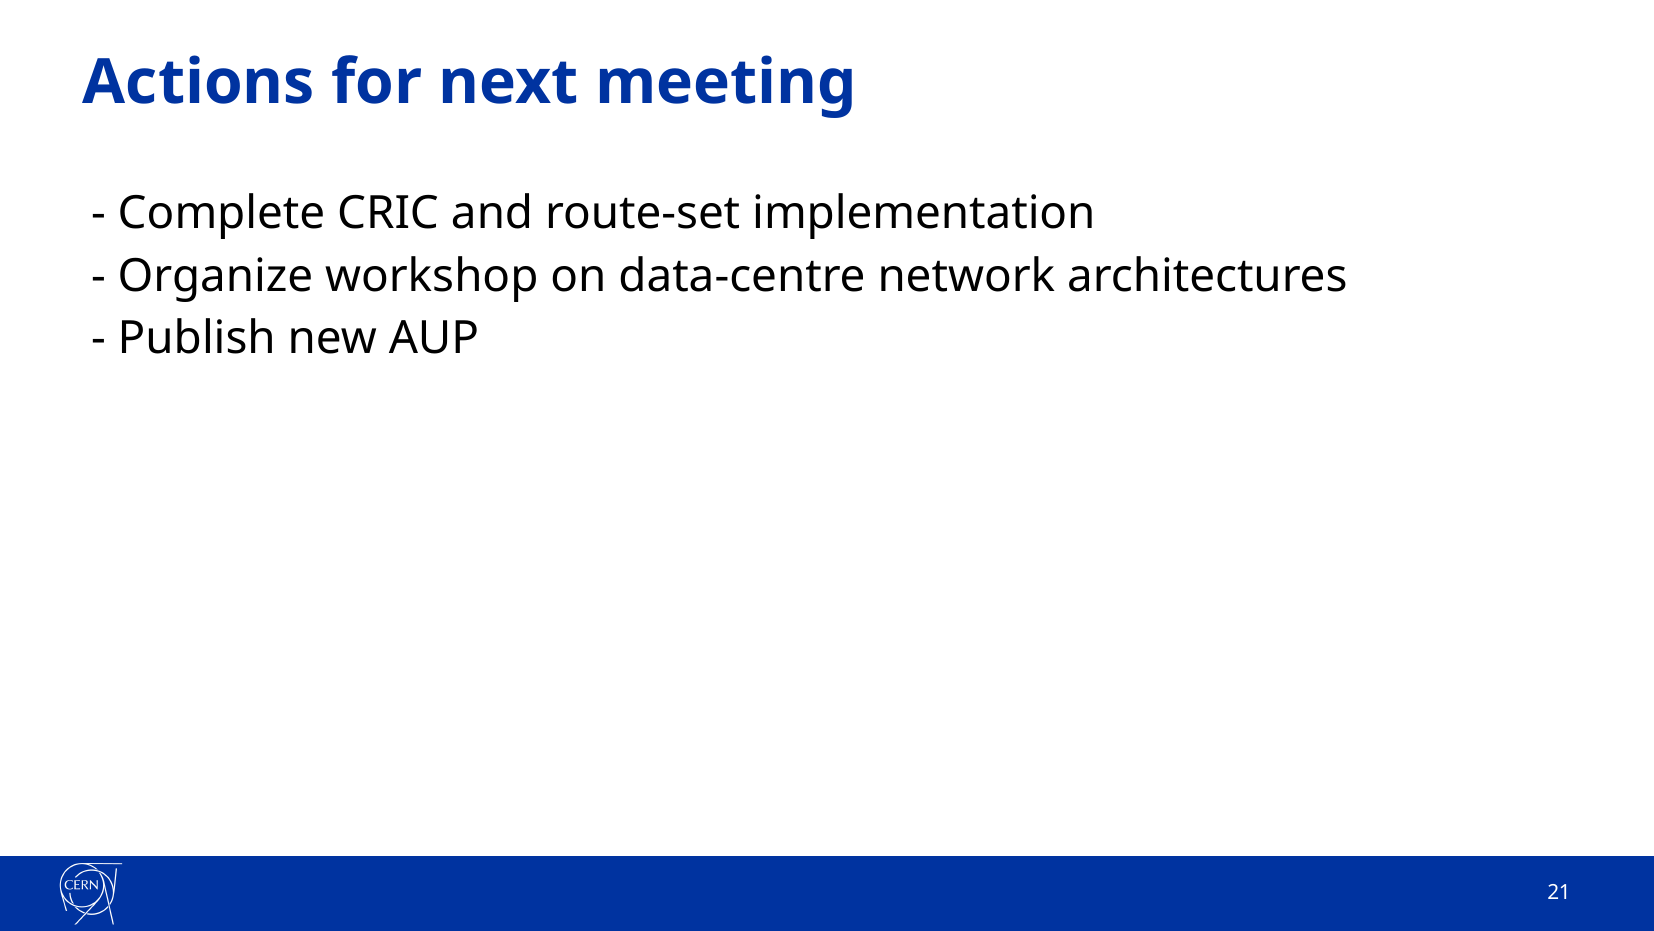

# Actions for next meeting
- Complete CRIC and route-set implementation
- Organize workshop on data-centre network architectures
- Publish new AUP
21